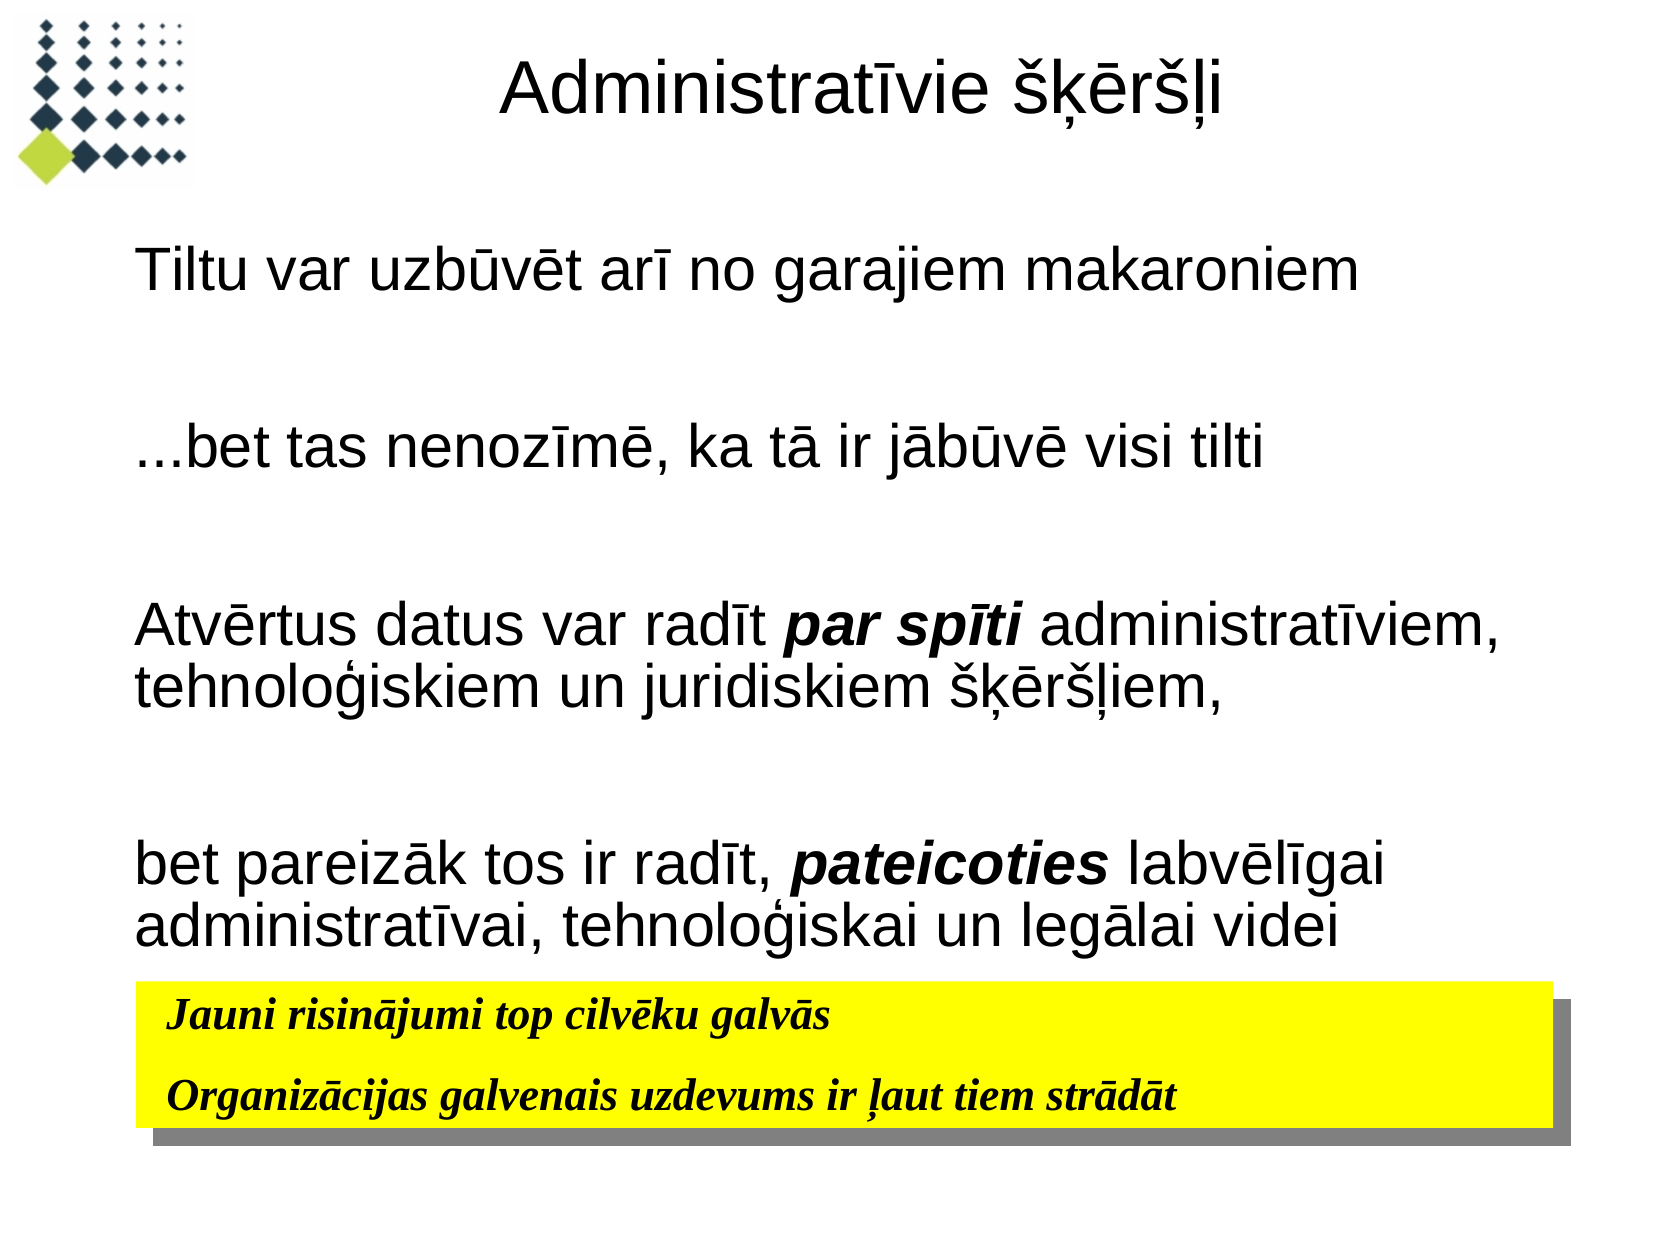

# Administratīvie šķēršļi
Tiltu var uzbūvēt arī no garajiem makaroniem
...bet tas nenozīmē, ka tā ir jābūvē visi tilti
Atvērtus datus var radīt par spīti administratīviem, tehnoloģiskiem un juridiskiem šķēršļiem,
bet pareizāk tos ir radīt, pateicoties labvēlīgai administratīvai, tehnoloģiskai un legālai videi
Jauni risinājumi top cilvēku galvās
Organizācijas galvenais uzdevums ir ļaut tiem strādāt